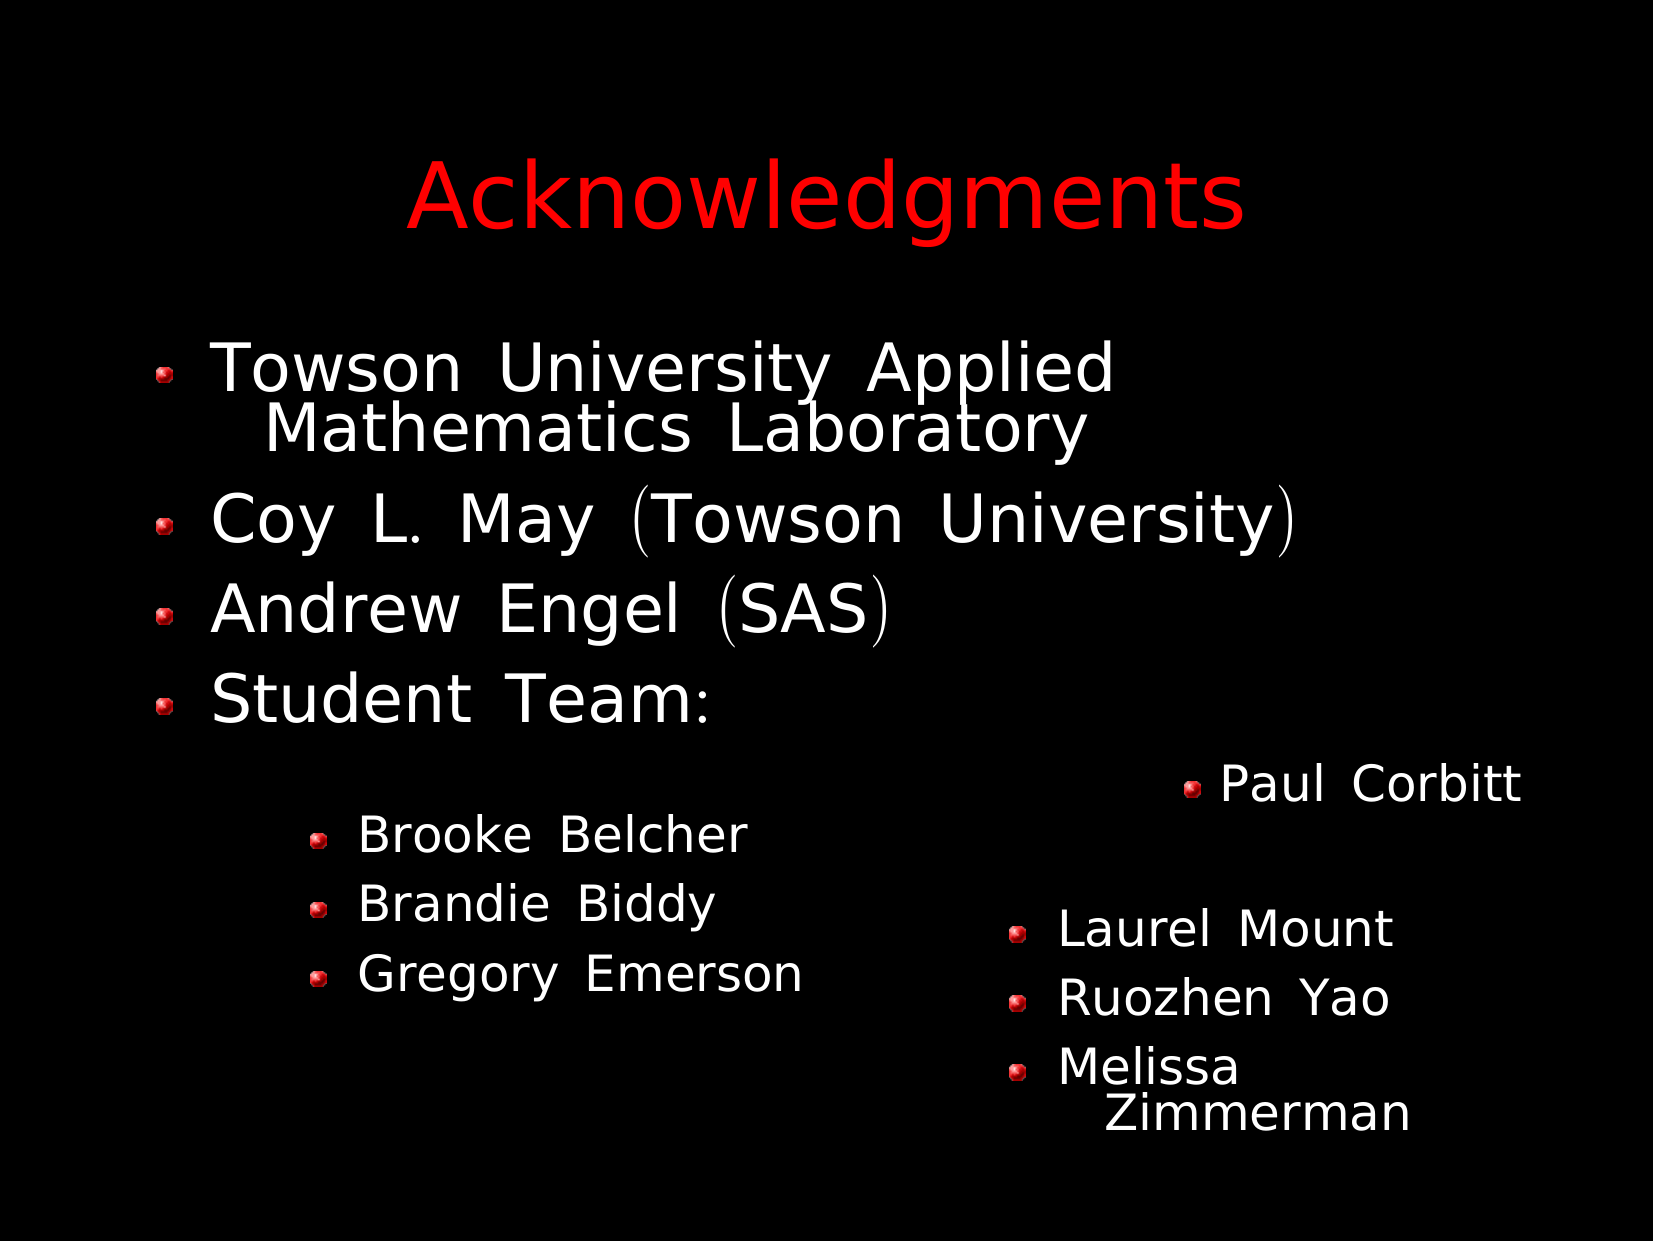

# Acknowledgments
Towson University Applied Mathematics Laboratory
Coy L. May (Towson University)
Andrew Engel (SAS)
Student Team:
Paul Corbitt
Brooke Belcher
Brandie Biddy
Gregory Emerson
Laurel Mount
Ruozhen Yao
Melissa Zimmerman